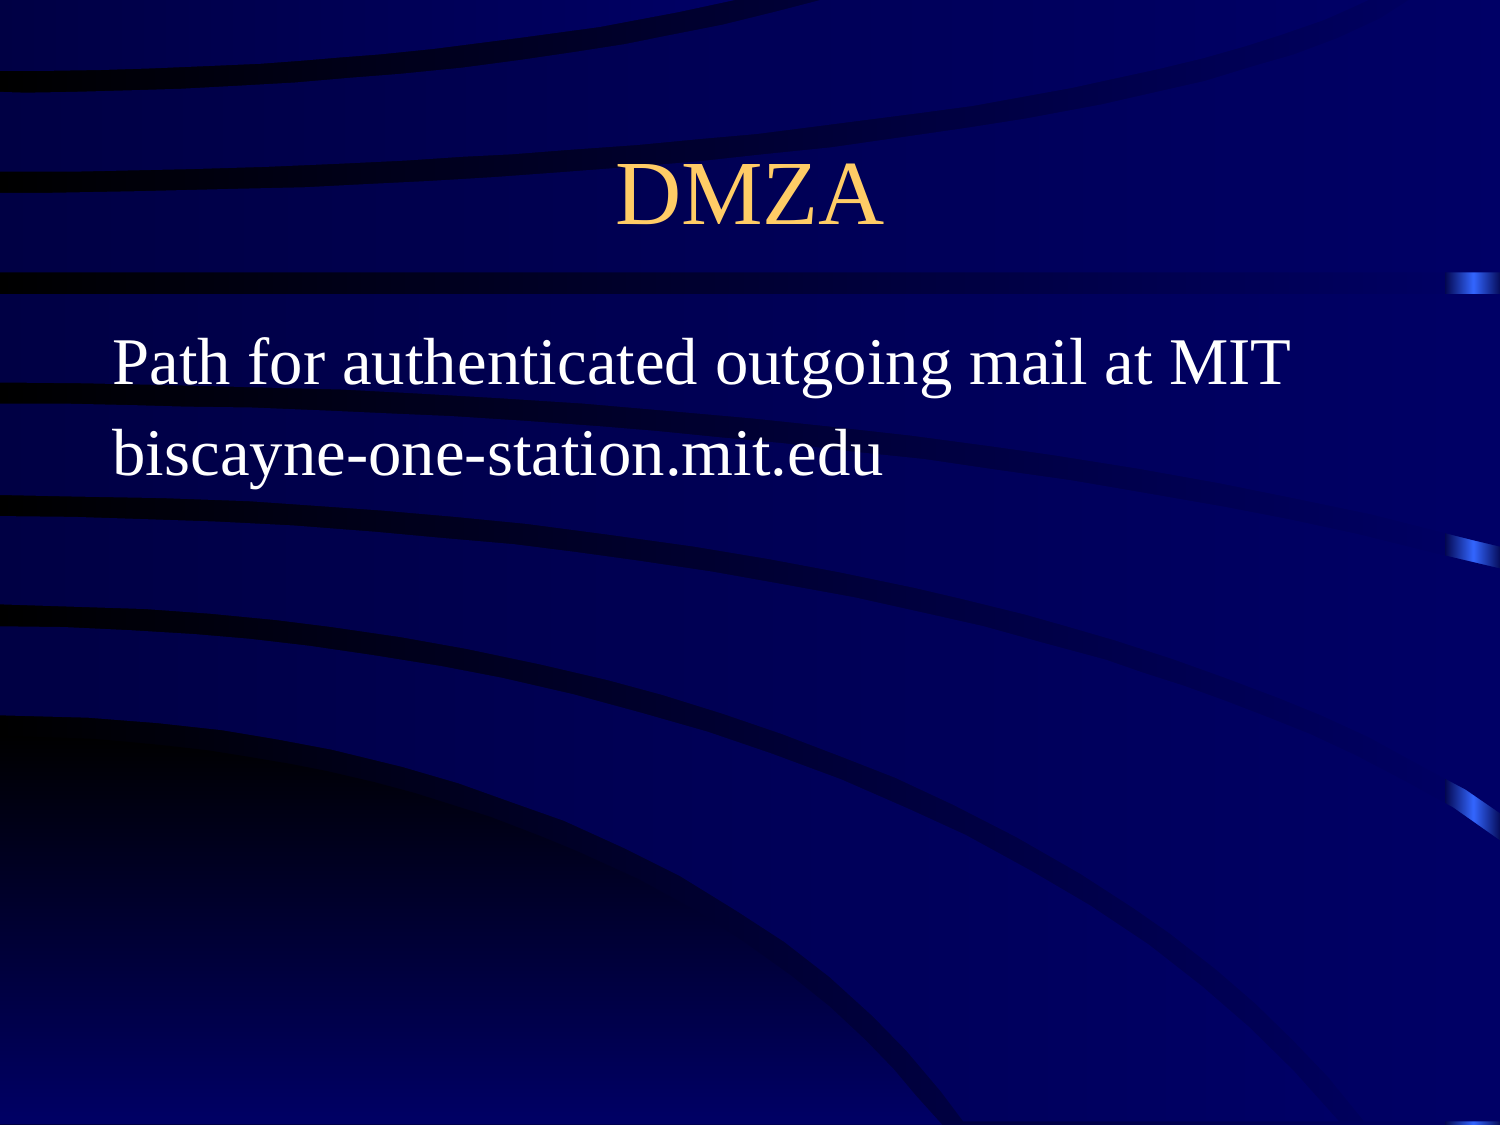

# DMZA
Path for authenticated outgoing mail at MIT
biscayne-one-station.mit.edu